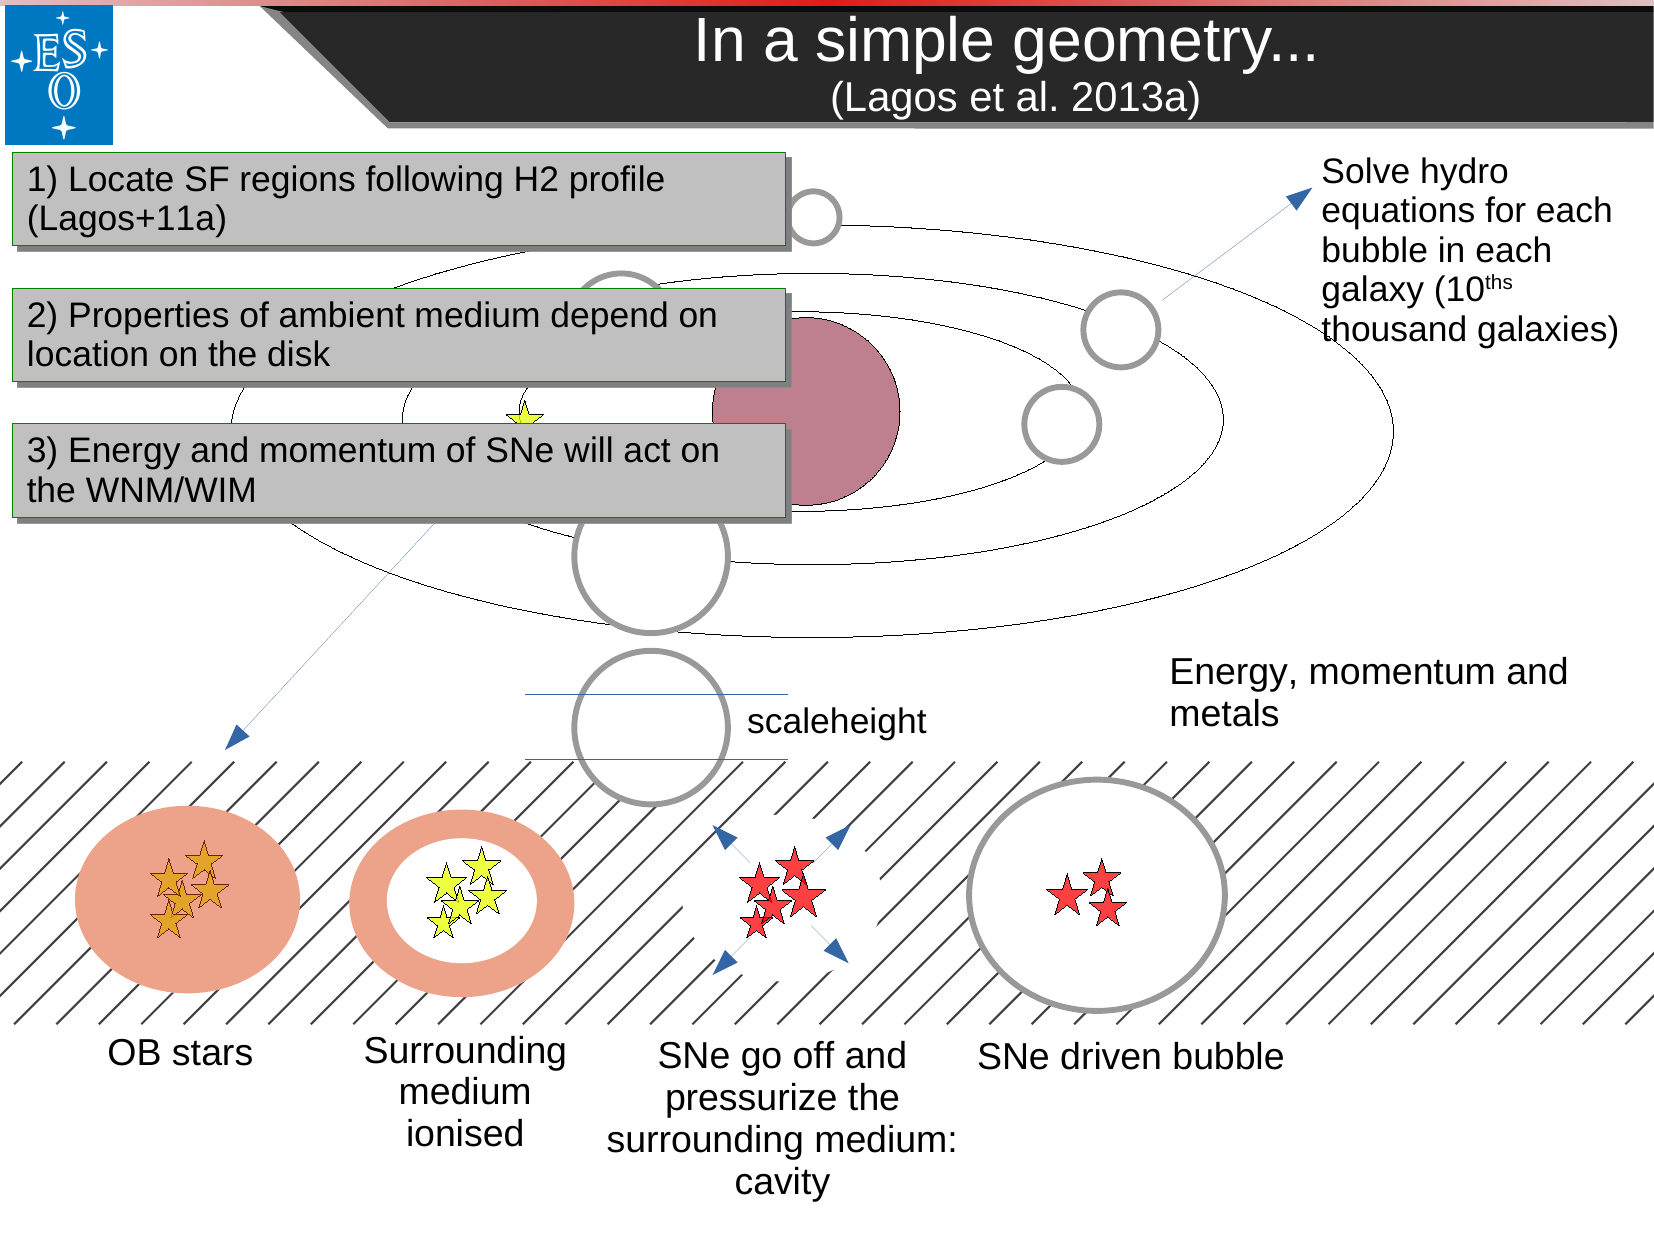

# In a simple geometry... (Lagos et al. 2013a)
Solve hydro equations for each bubble in each galaxy (10ths thousand galaxies)
1) Locate SF regions following H2 profile (Lagos+11a)
2) Properties of ambient medium depend on location on the disk
3) Energy and momentum of SNe will act on the WNM/WIM
Energy, momentum and metals
scaleheight
Surrounding medium ionised
OB stars
SNe go off and pressurize the surrounding medium: cavity
SNe driven bubble